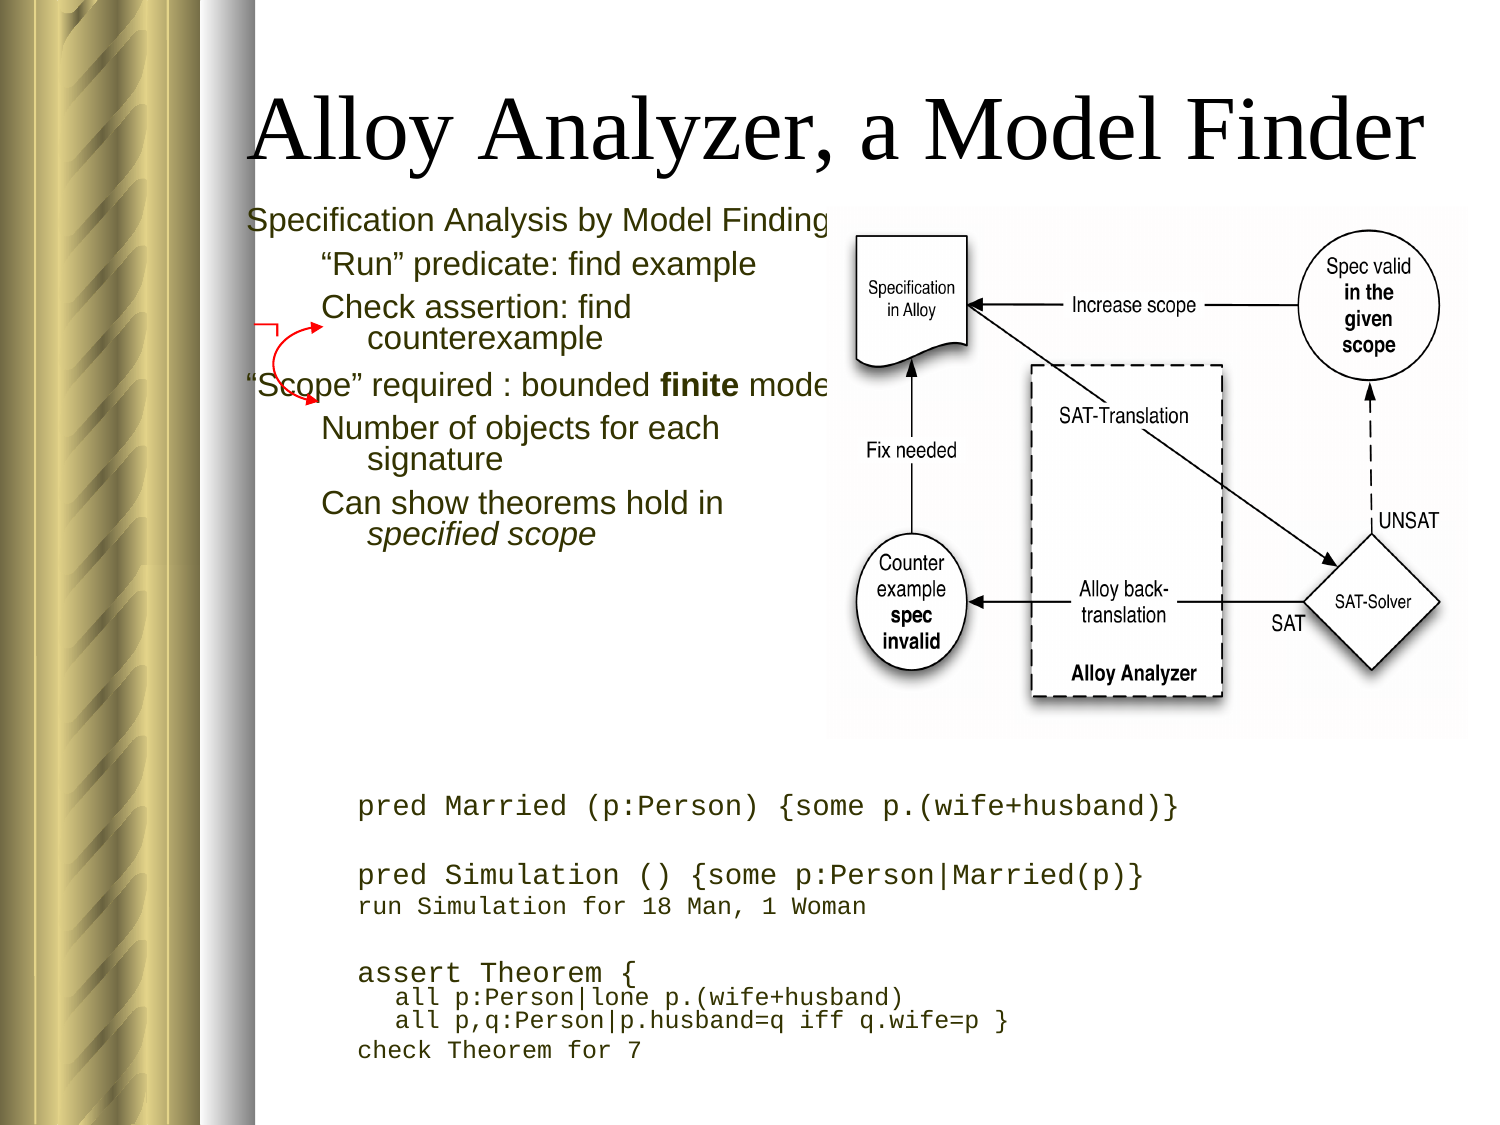

# Alloy Analyzer, a Model Finder
Specification Analysis by Model Finding
“Run” predicate: find example
Check assertion: find counterexample
“Scope” required : bounded finite models
Number of objects for each signature
Can show theorems hold in specified scope

pred Married (p:Person) {some p.(wife+husband)}
pred Simulation () {some p:Person|Married(p)}
run Simulation for 18 Man, 1 Woman
assert Theorem {
all p:Person|lone p.(wife+husband)
all p,q:Person|p.husband=q iff q.wife=p }
check Theorem for 7